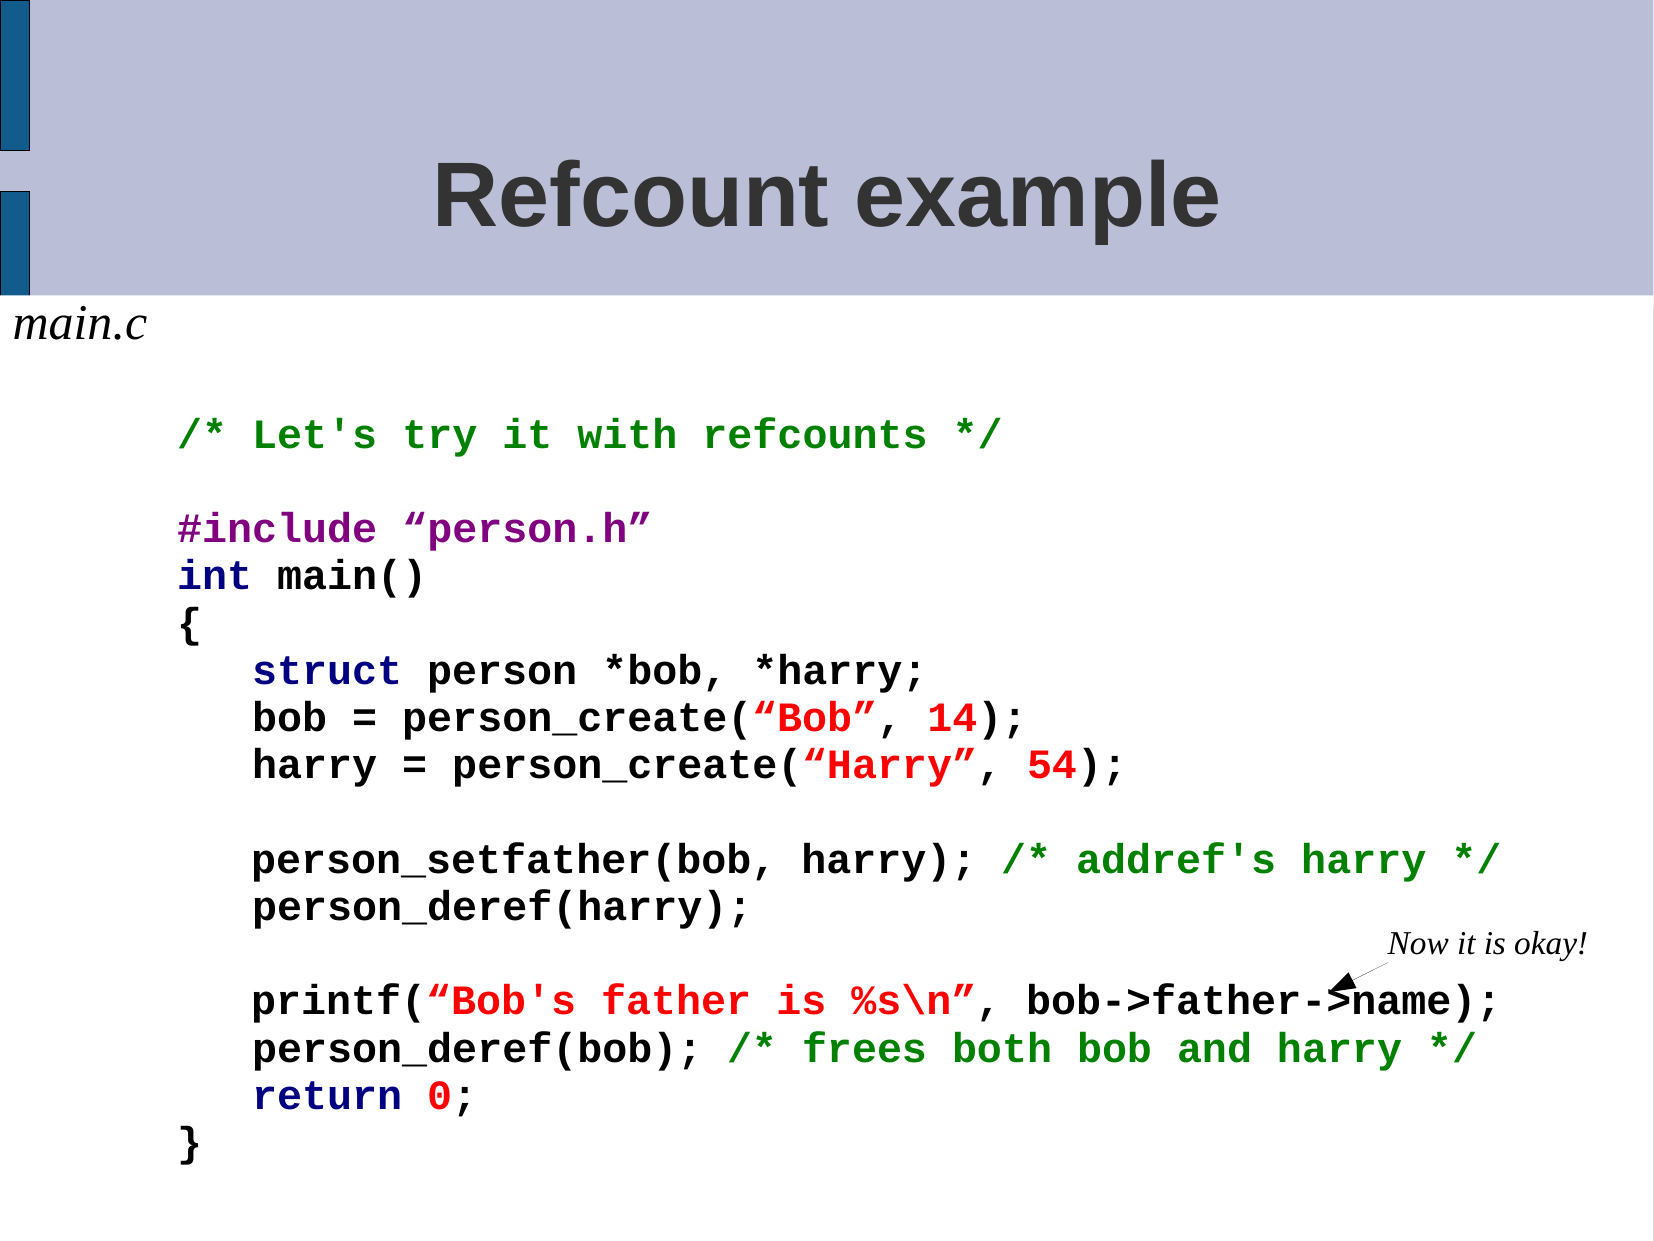

# Refcount example
/* Let's try it with refcounts */
#include “person.h”
int main()
{
 struct person *bob, *harry;
 bob = person_create(“Bob”, 14);
 harry = person_create(“Harry”, 54);
	person_setfather(bob, harry); /* addref's harry */
 person_deref(harry);
	printf(“Bob's father is %s\n”, bob->father->name);
 person_deref(bob); /* frees both bob and harry */
 return 0;
}
 main.c
Now it is okay!